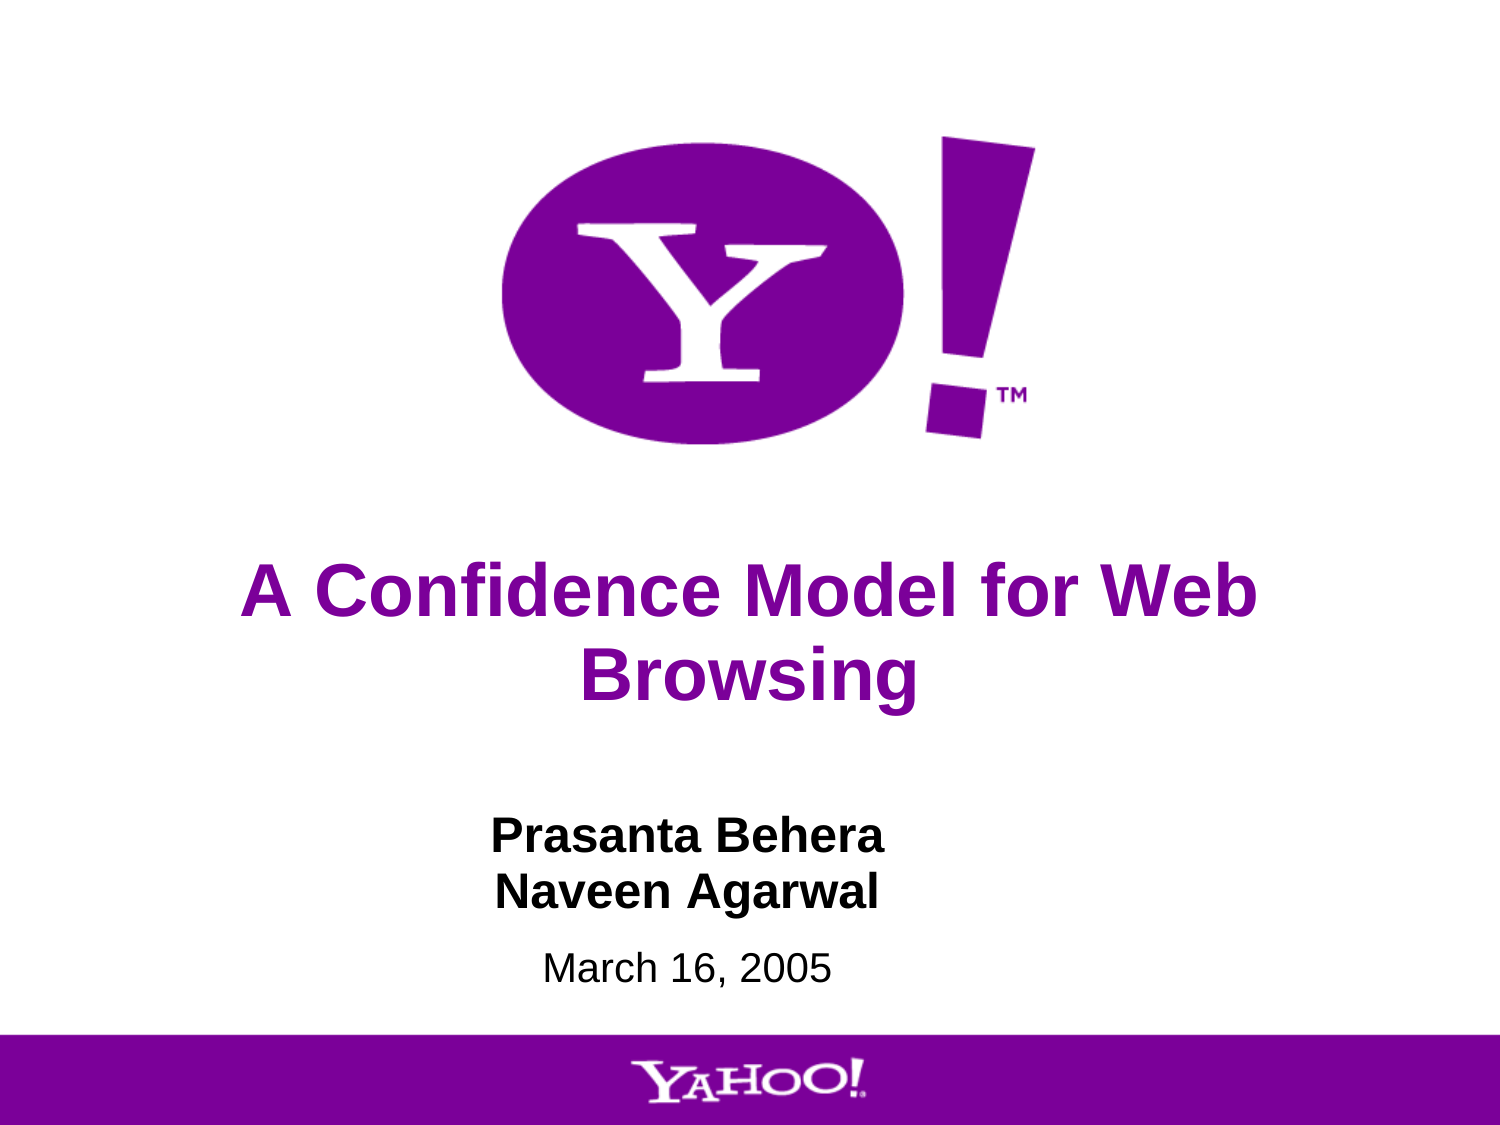

A Confidence Model for Web Browsing
Prasanta Behera Naveen Agarwal
March 16, 2005
1